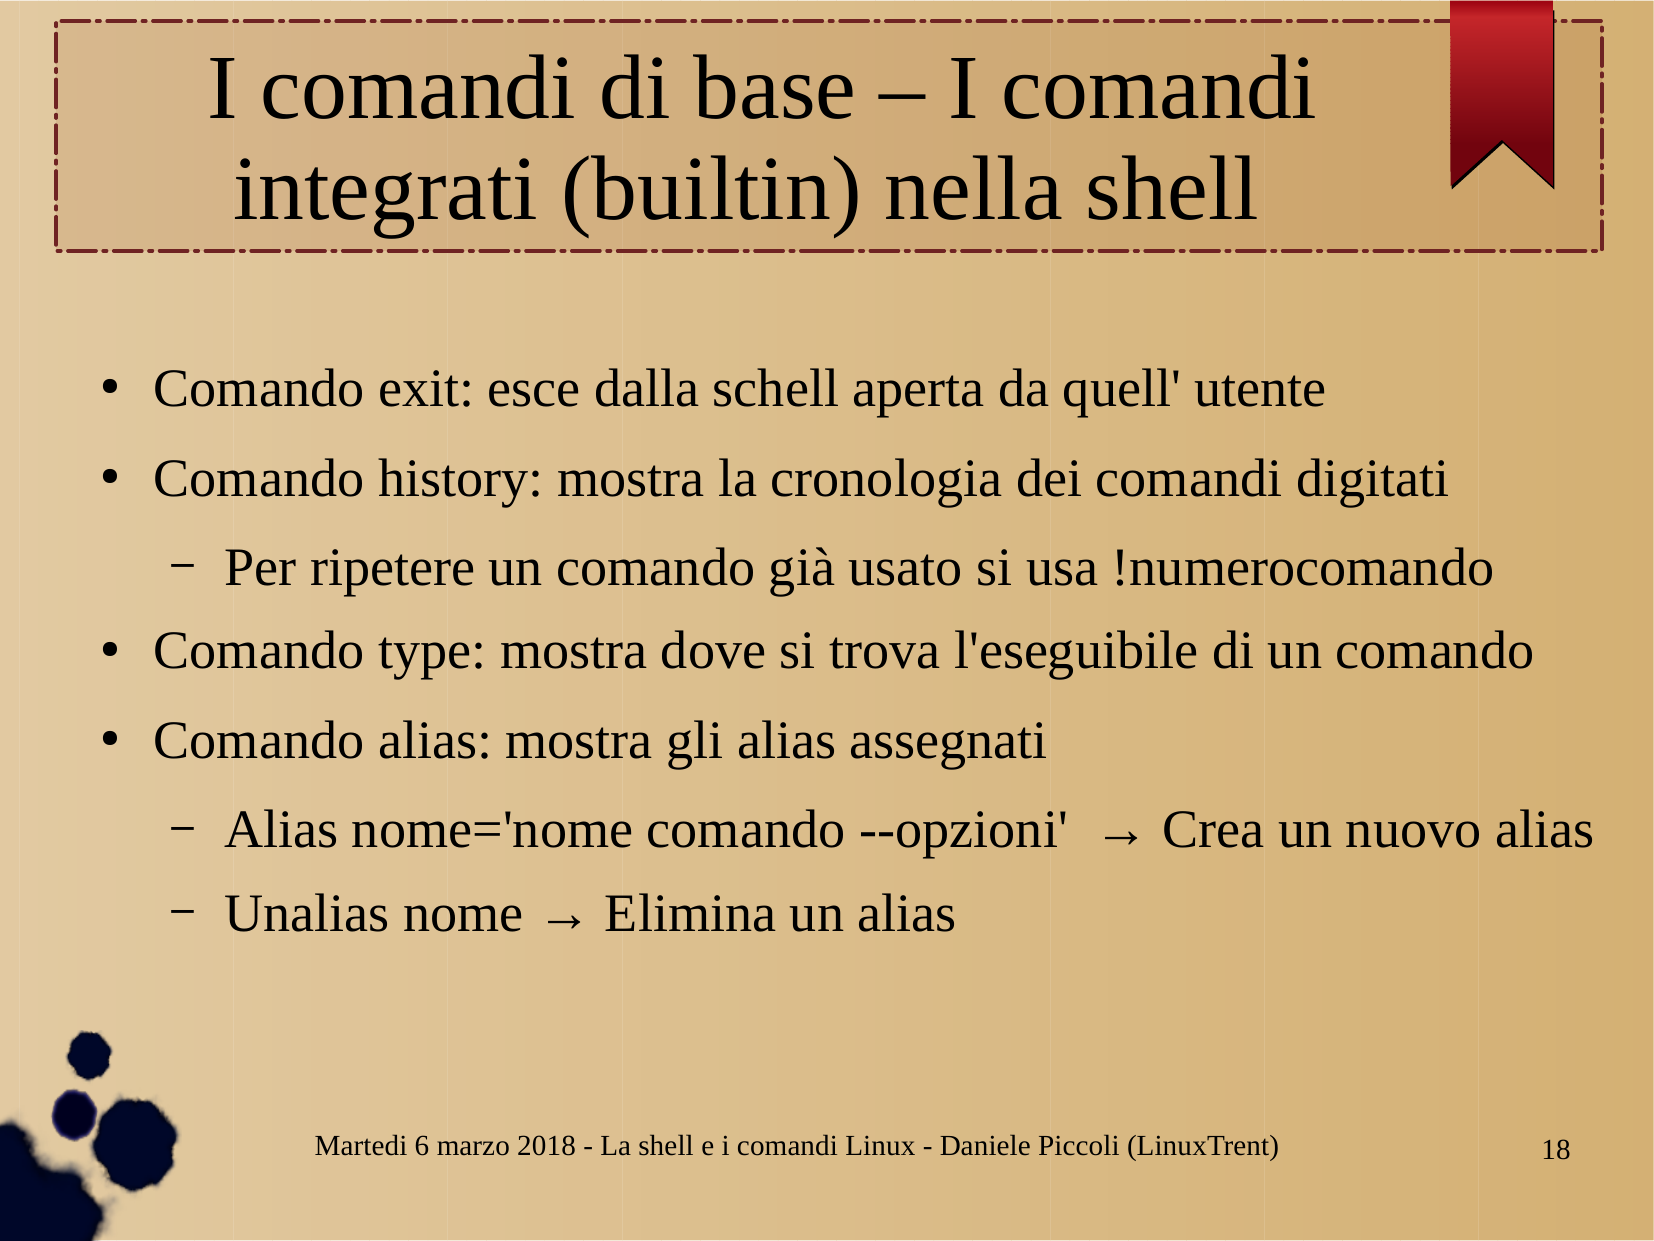

# I comandi di base – I comandi integrati (builtin) nella shell
Comando exit: esce dalla schell aperta da quell' utente
Comando history: mostra la cronologia dei comandi digitati
Per ripetere un comando già usato si usa !numerocomando
Comando type: mostra dove si trova l'eseguibile di un comando
Comando alias: mostra gli alias assegnati
Alias nome='nome comando --opzioni' → Crea un nuovo alias
Unalias nome → Elimina un alias
Martedi 6 marzo 2018 - La shell e i comandi Linux - Daniele Piccoli (LinuxTrent)
18